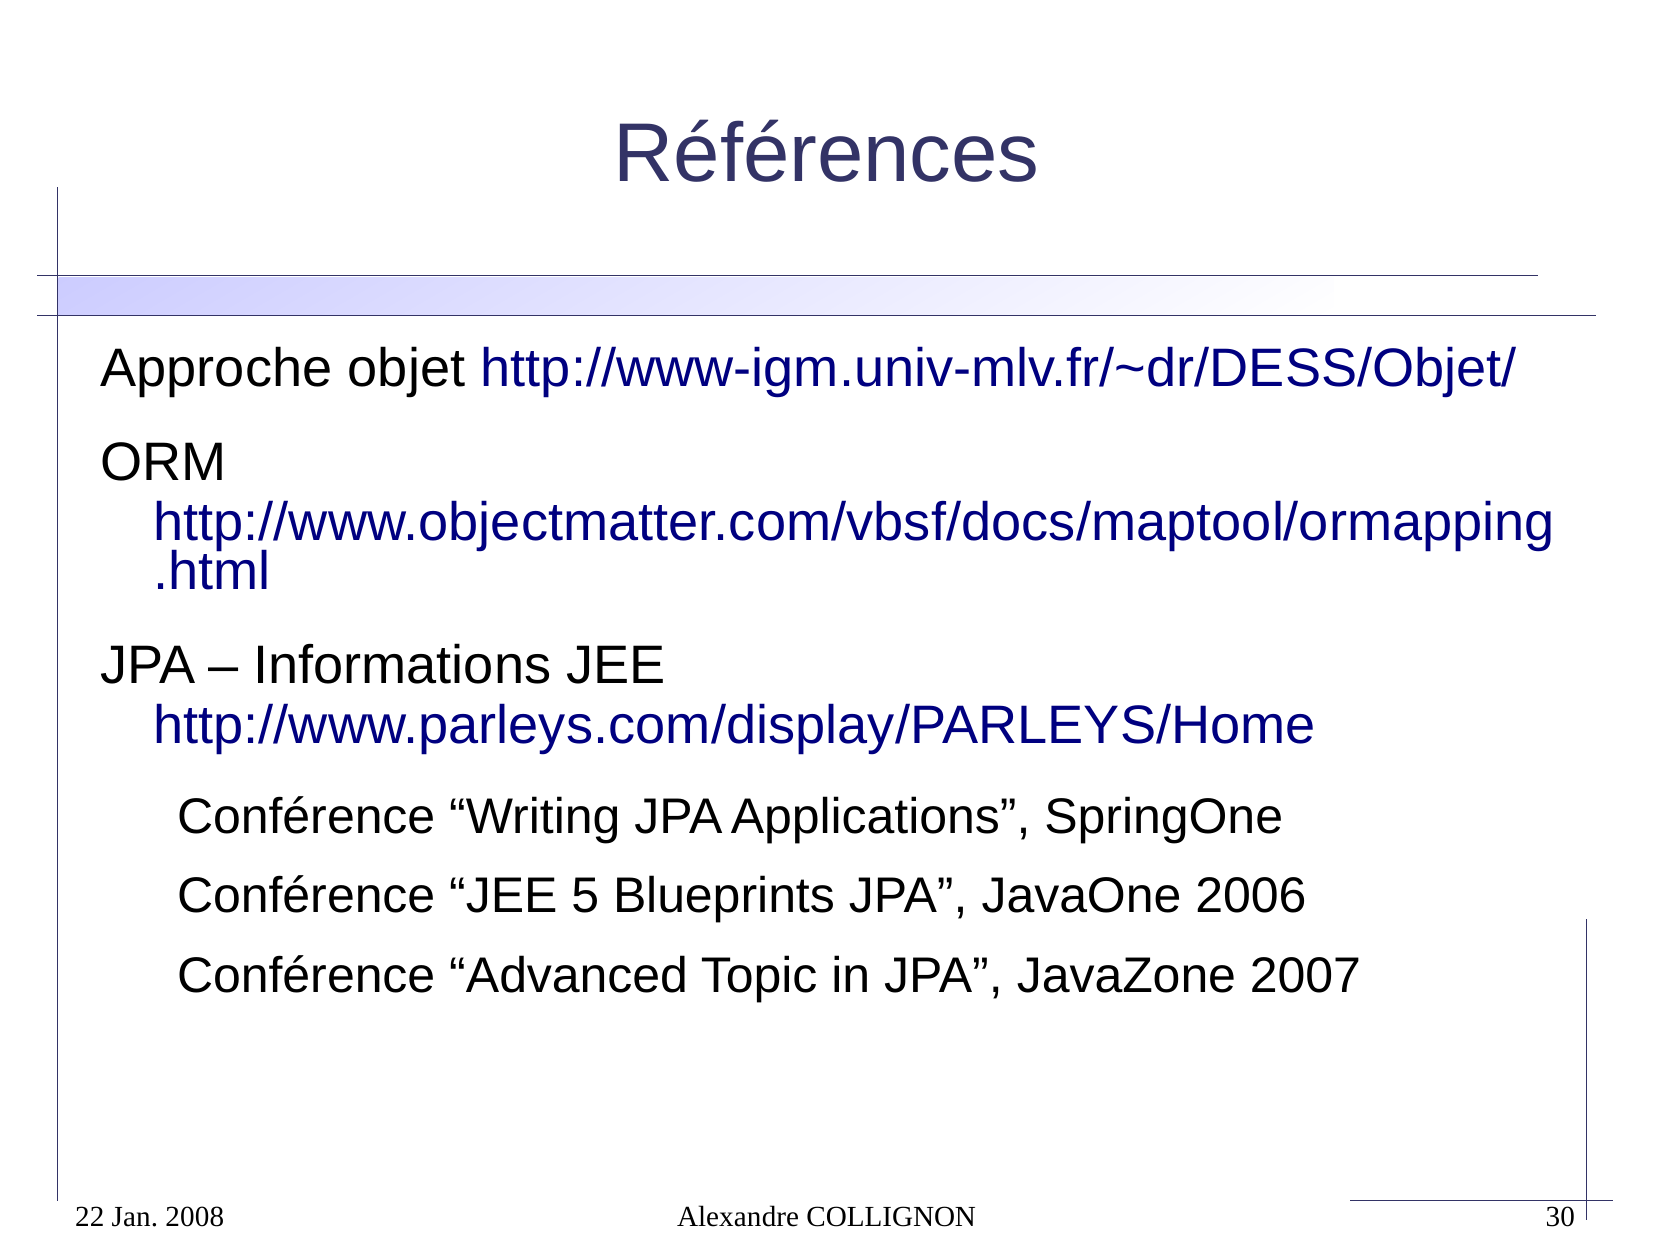

# Références
Approche objet http://www-igm.univ-mlv.fr/~dr/DESS/Objet/
ORM http://www.objectmatter.com/vbsf/docs/maptool/ormapping.html
JPA – Informations JEE http://www.parleys.com/display/PARLEYS/Home
Conférence “Writing JPA Applications”, SpringOne
Conférence “JEE 5 Blueprints JPA”, JavaOne 2006
Conférence “Advanced Topic in JPA”, JavaZone 2007
22 Jan. 2008
Alexandre COLLIGNON
30